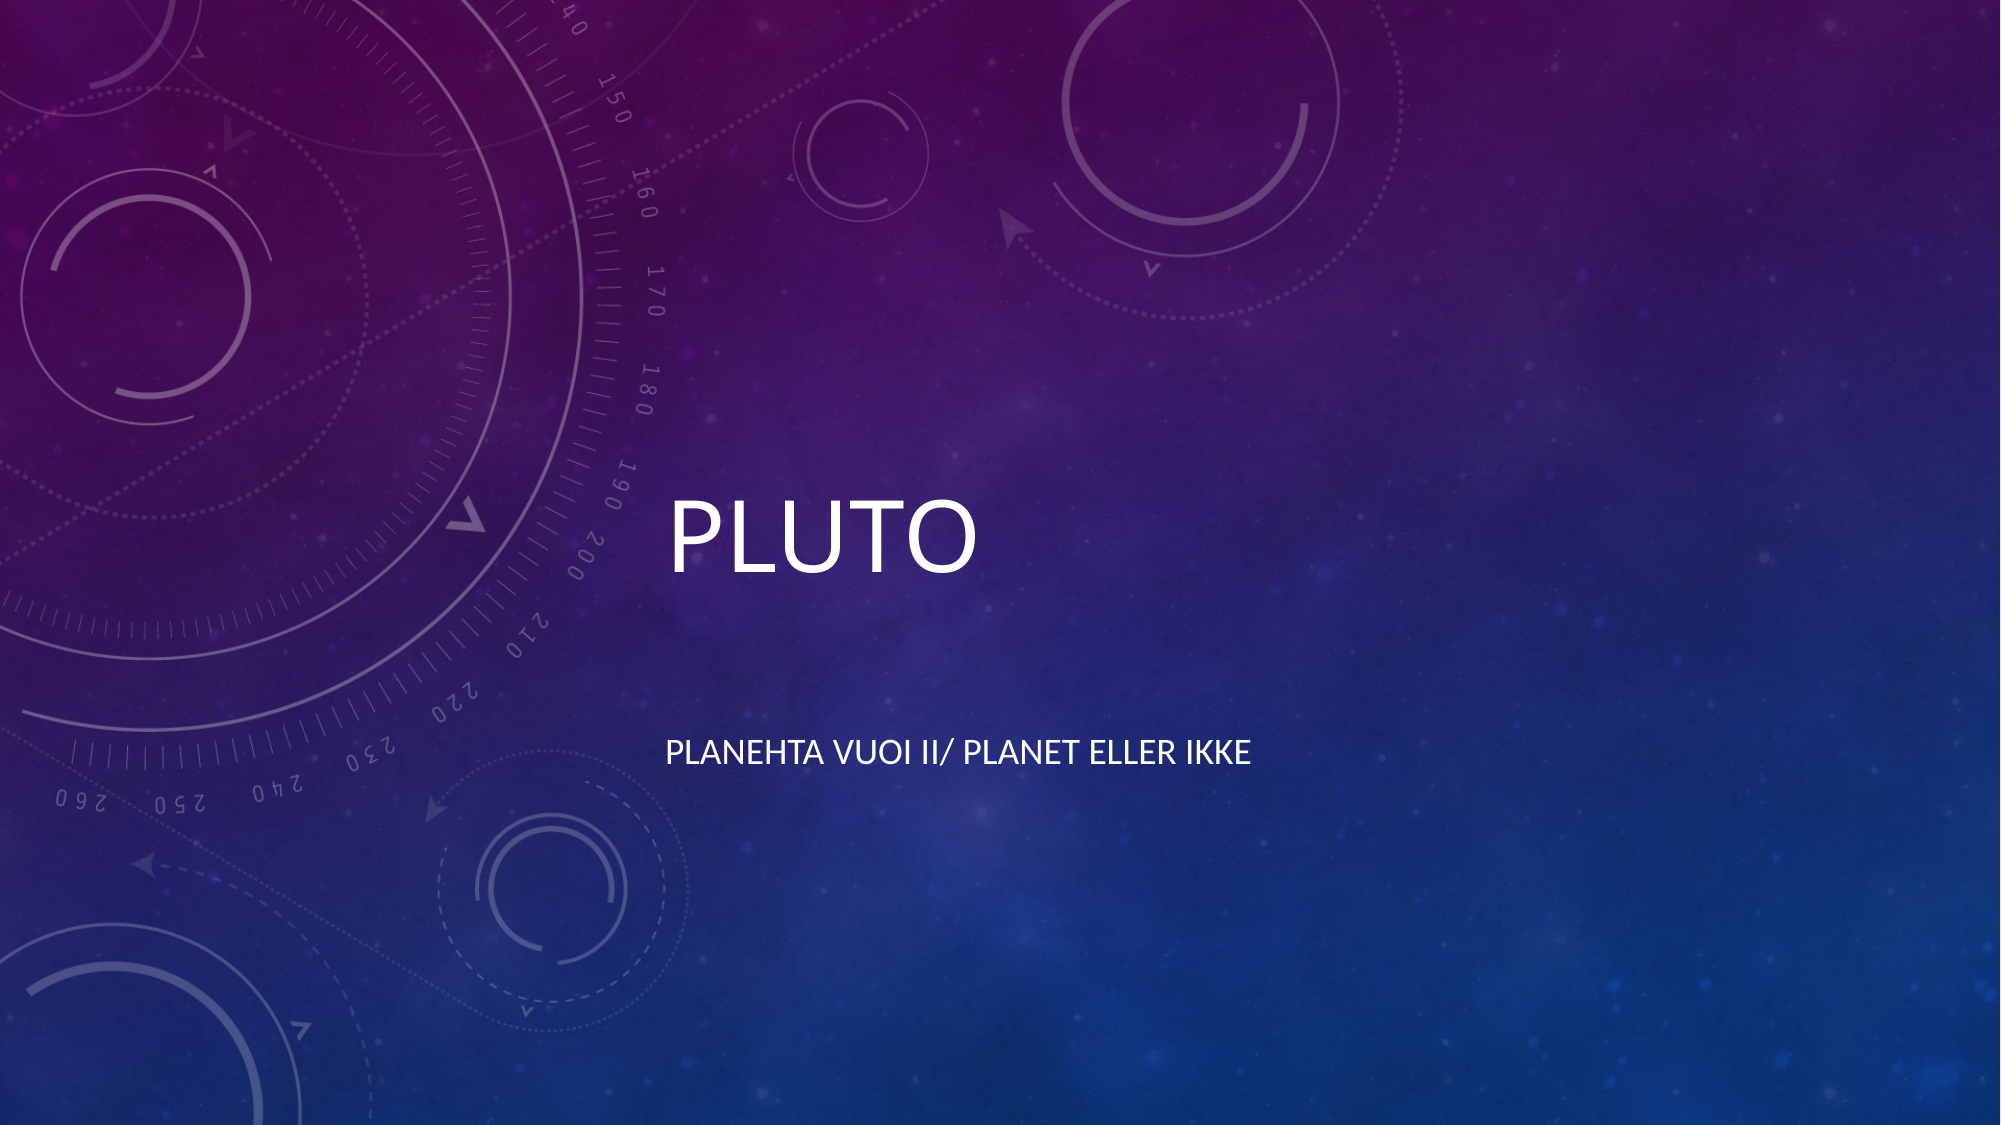

# Pluto
Planehta vuoi ii/ Planet eller ikke